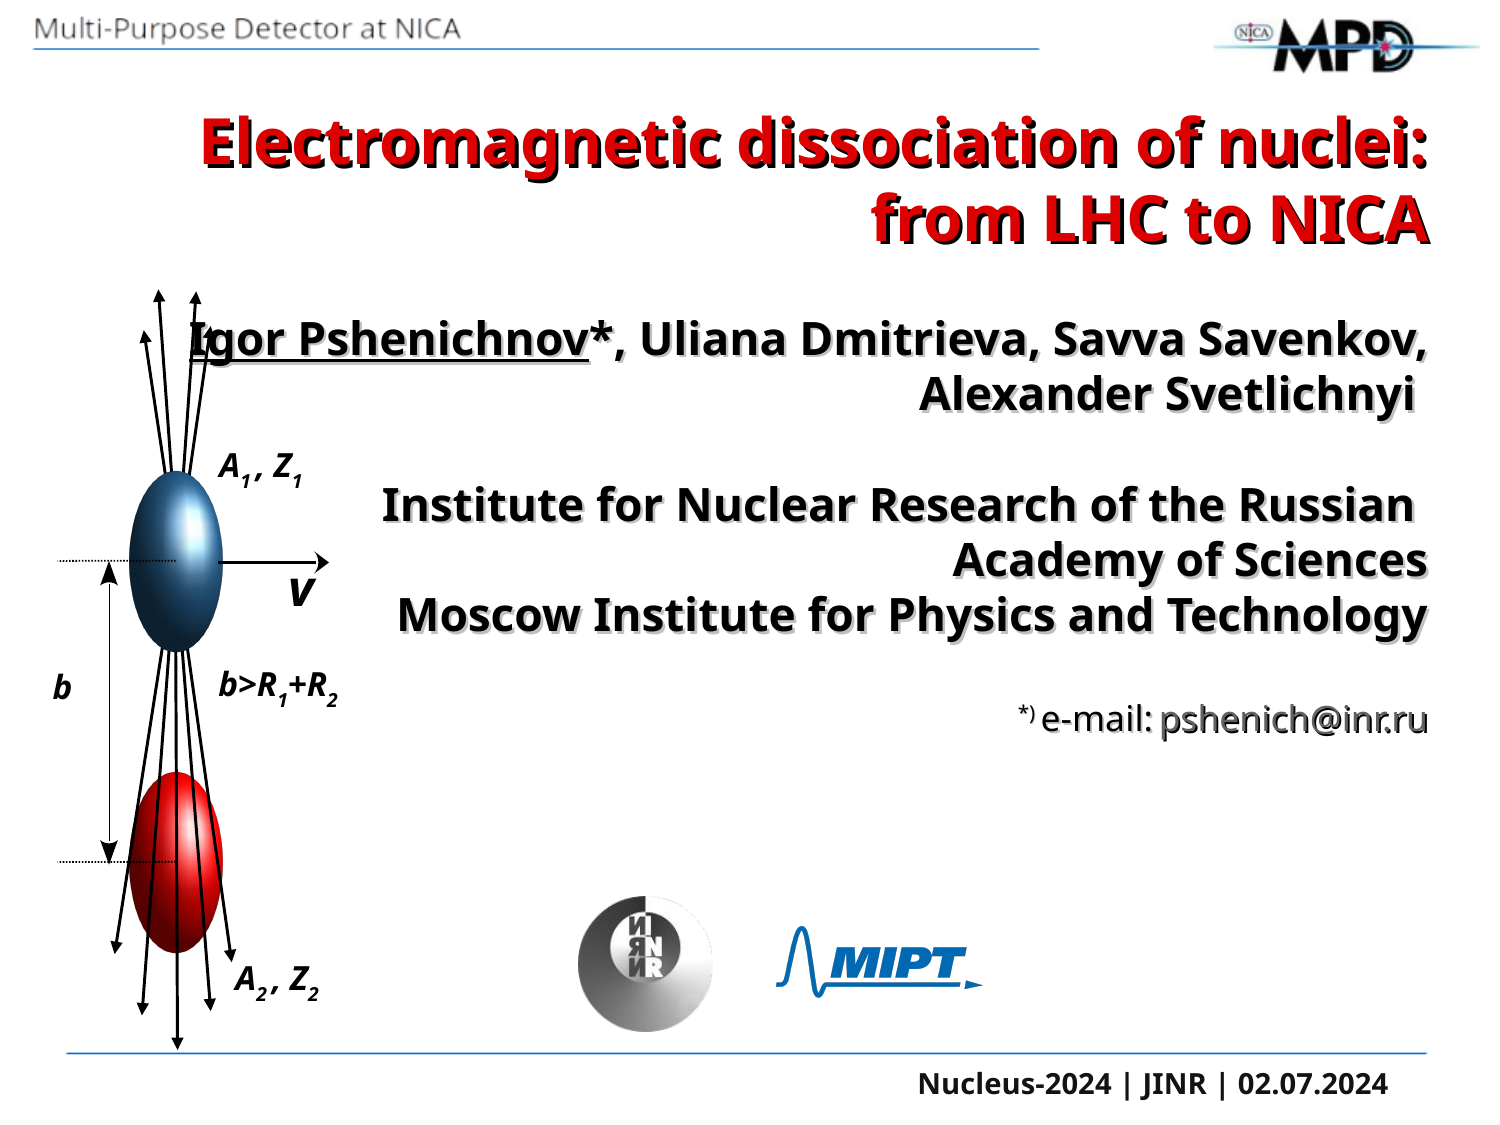

# Electromagnetic dissociation of nuclei: from LHC to NICA Igor Pshenichnov*, Uliana Dmitrieva, Savva Savenkov, Alexander Svetlichnyi Institute for Nuclear Research of the Russian Academy of Sciences Moscow Institute for Physics and Technology *) e-mail: pshenich@inr.ru
A1 , Z1
v
b
A2 , Z2
b>R1+R2
Nucleus-2024 | JINR | 02.07.2024